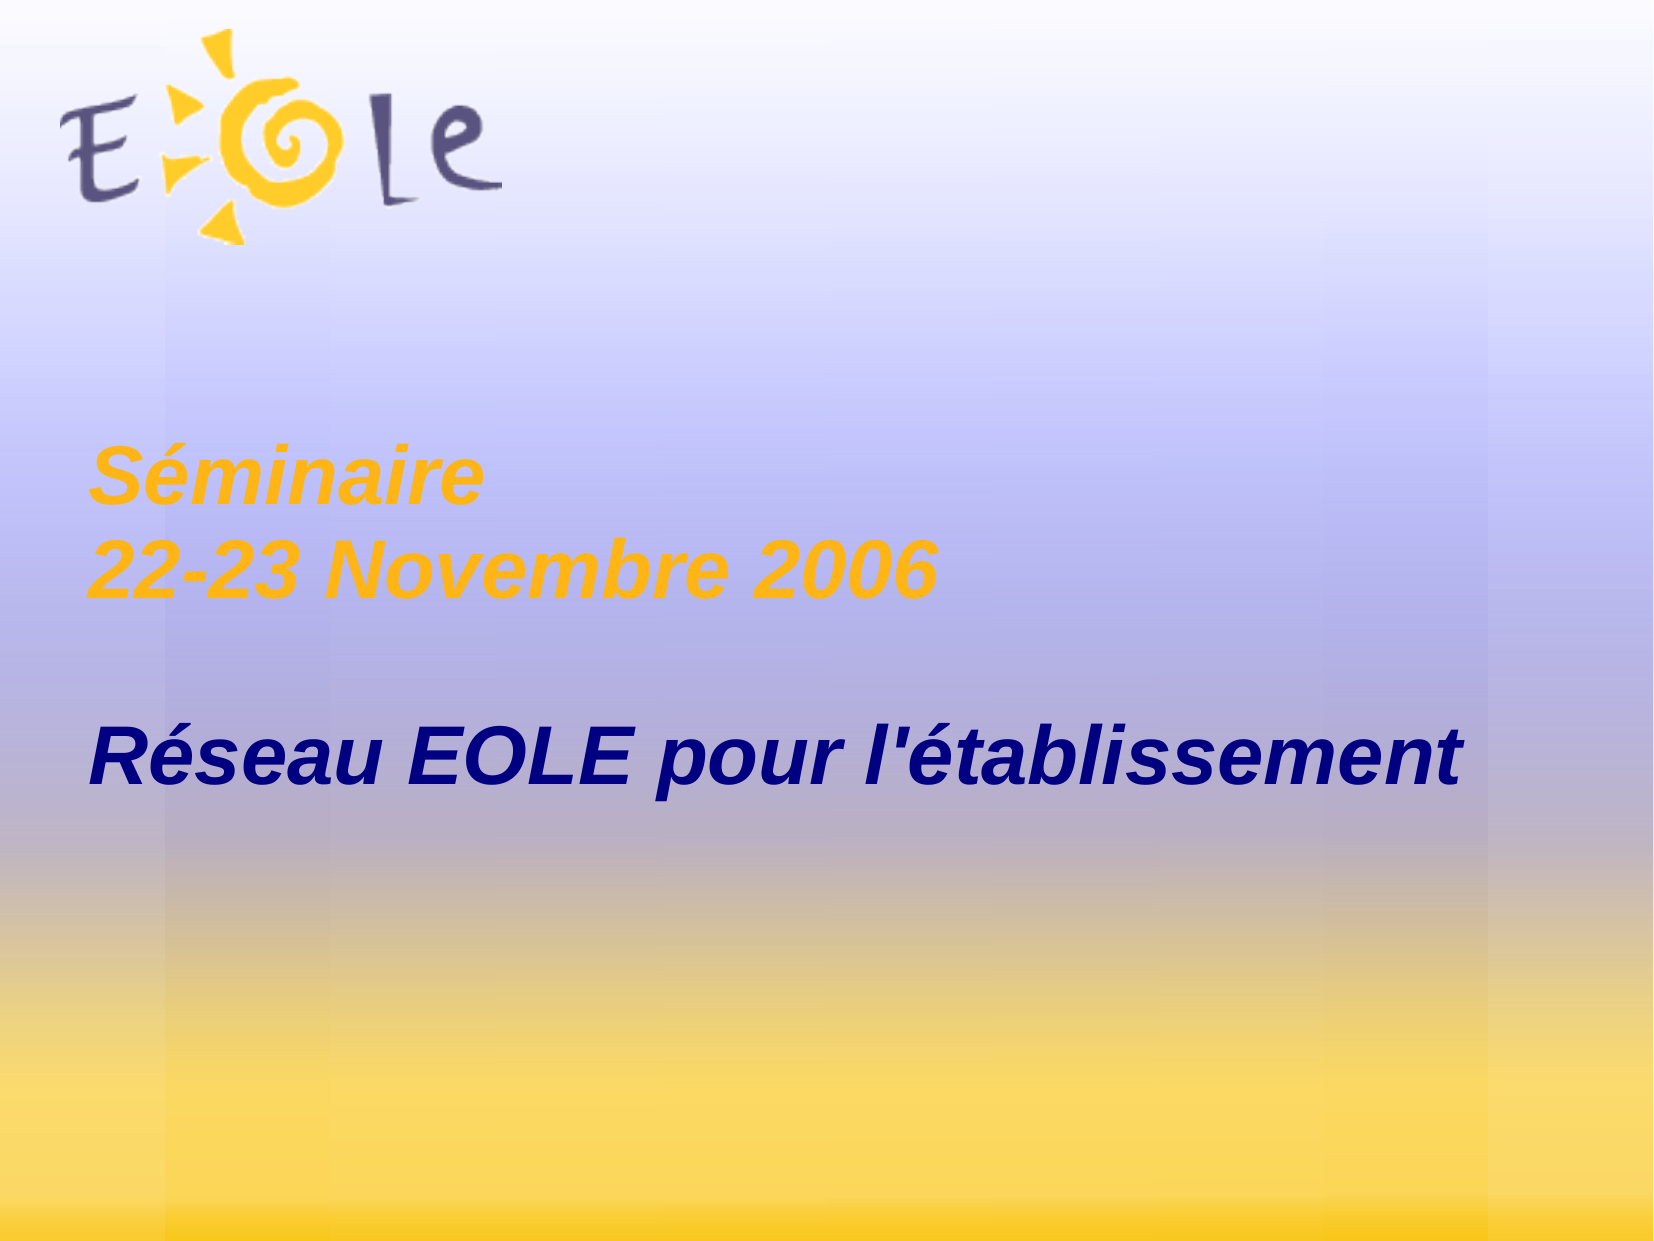

# Séminaire 22-23 Novembre 2006 Réseau EOLE pour l'établissement